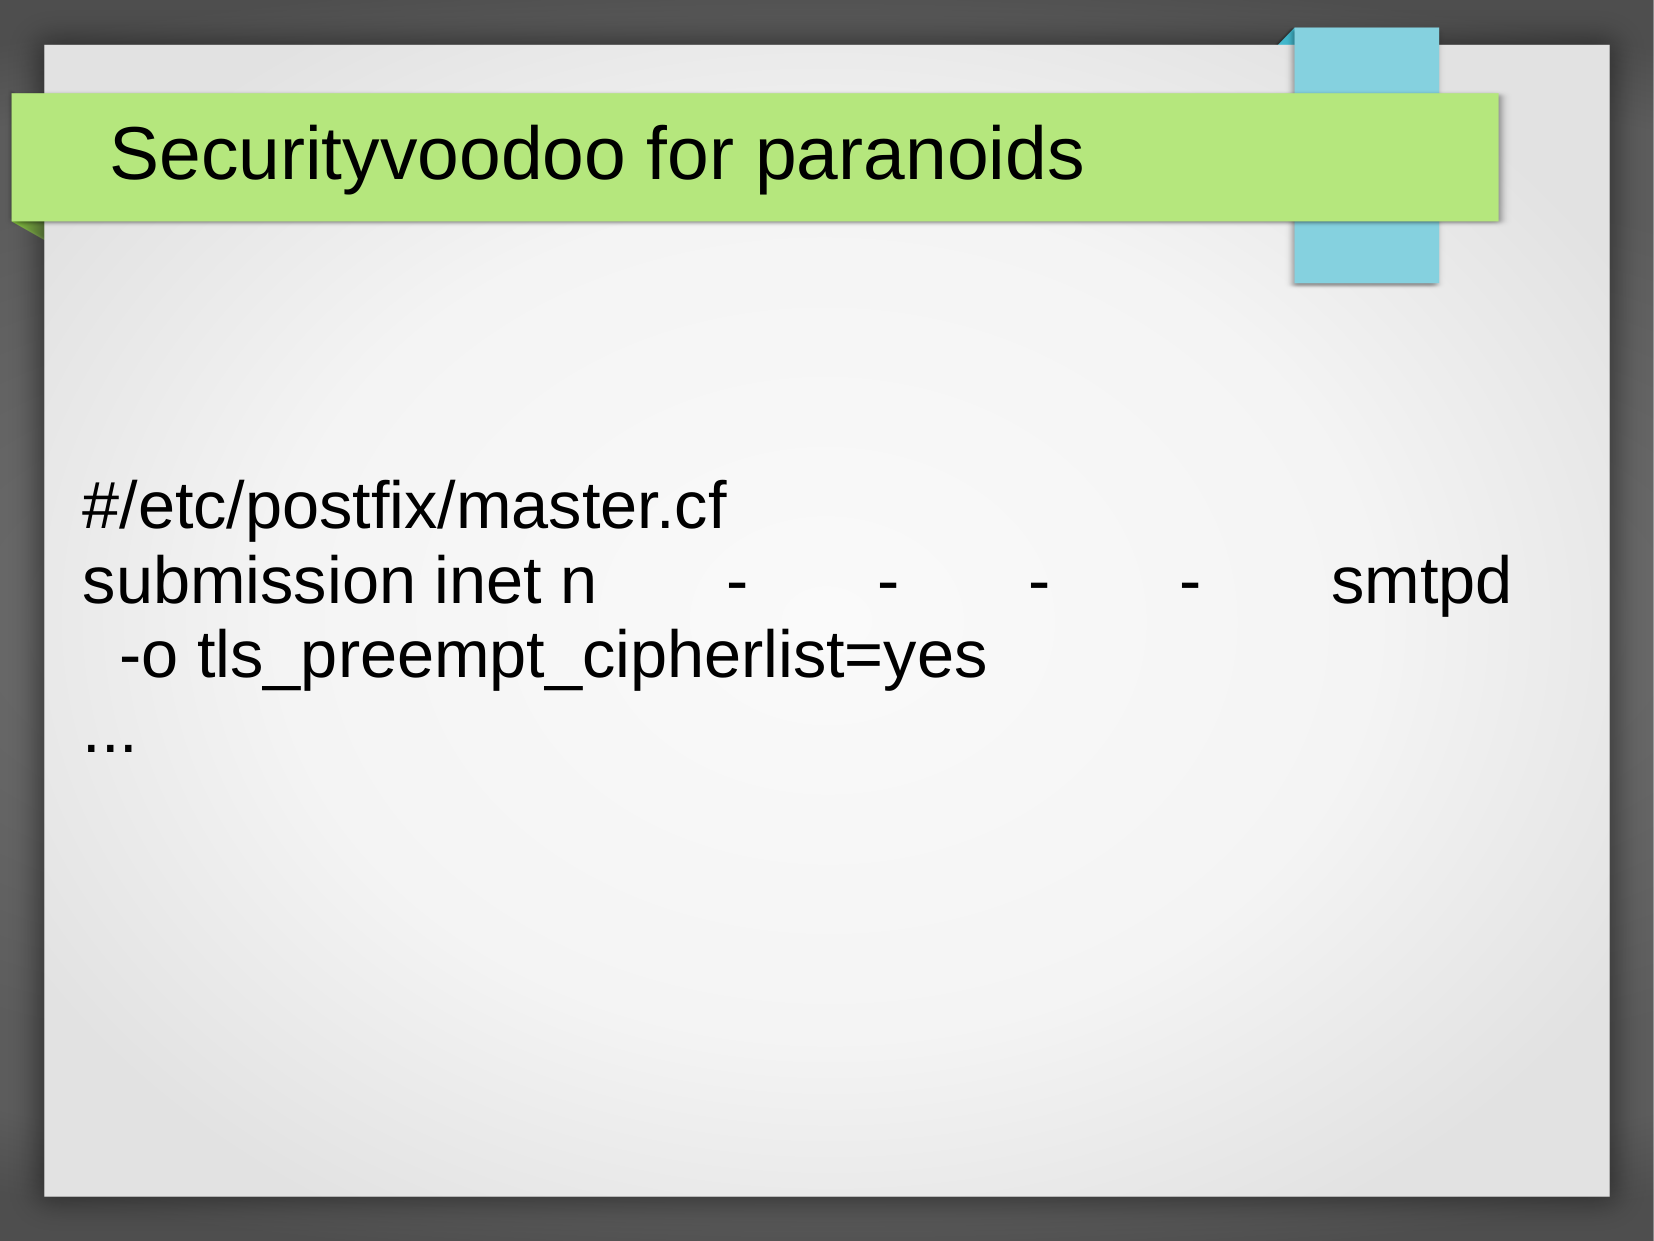

# Securityvoodoo for paranoids
#/etc/postfix/master.cf
submission inet n - - - - smtpd
 -o tls_preempt_cipherlist=yes
...